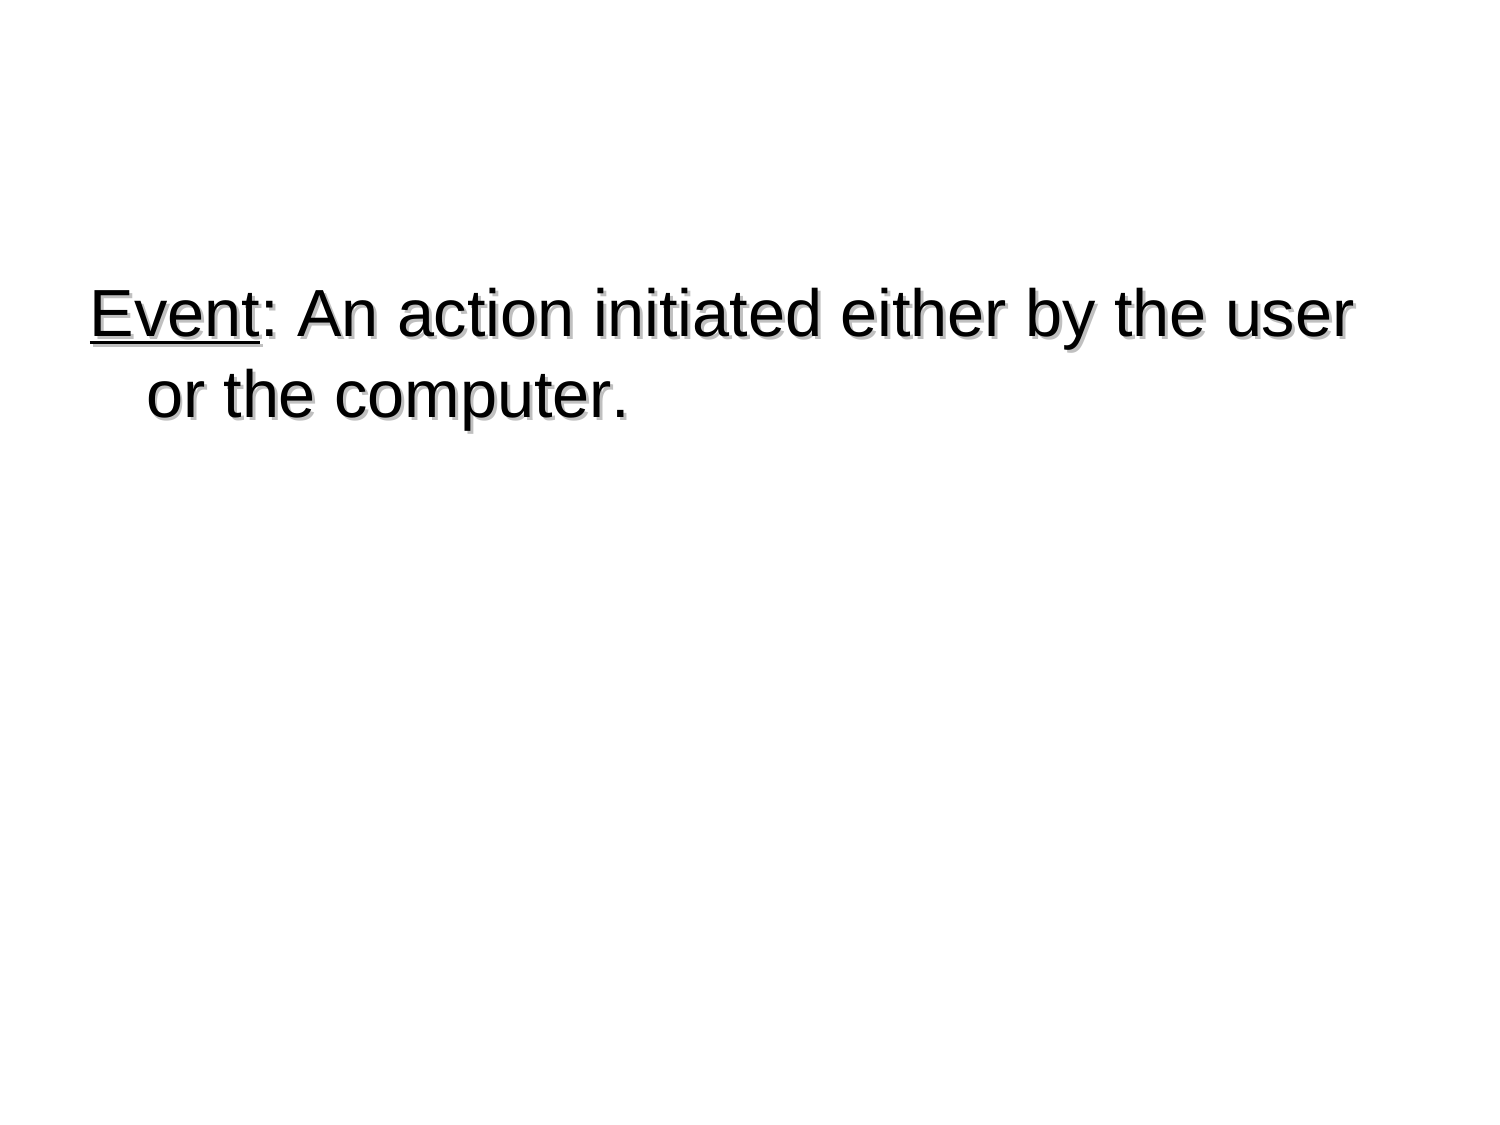

# Event: An action initiated either by the user or the computer.